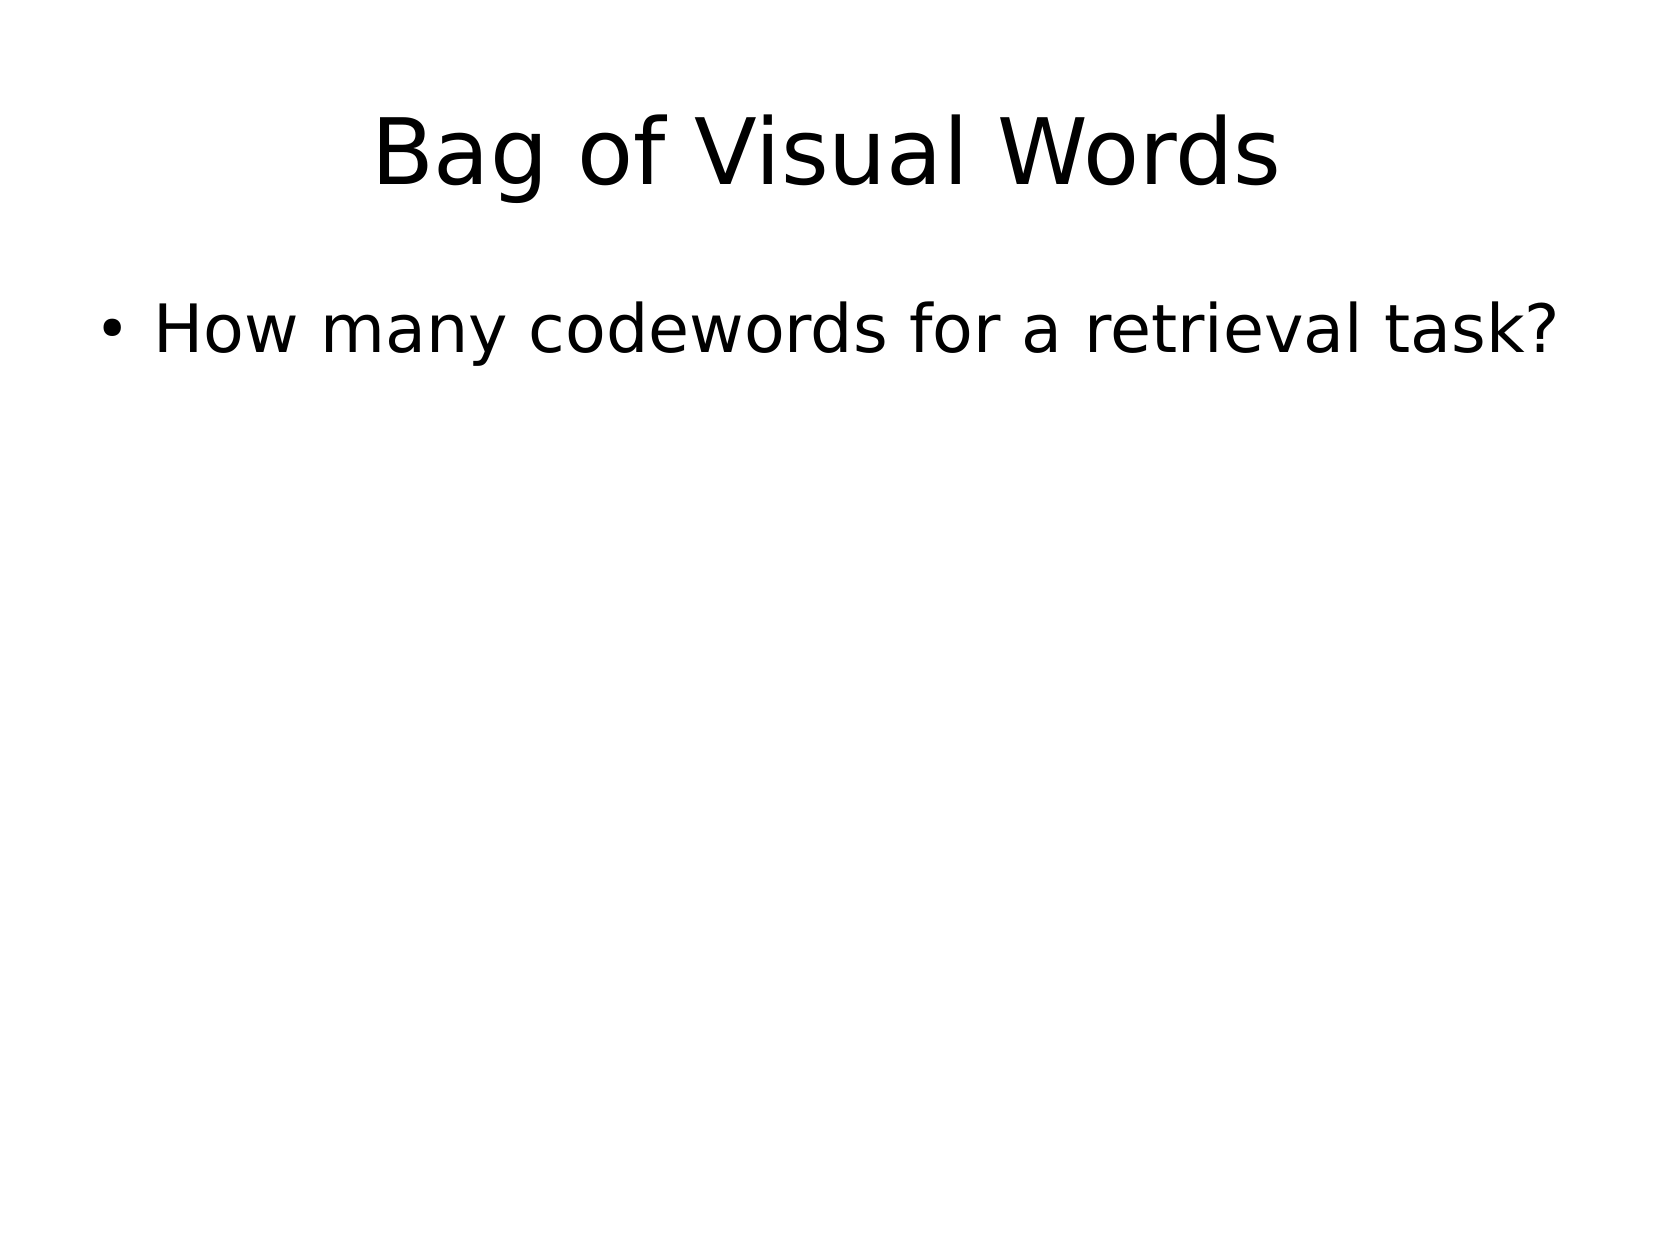

# Bag of Visual Words
How many codewords for a retrieval task?